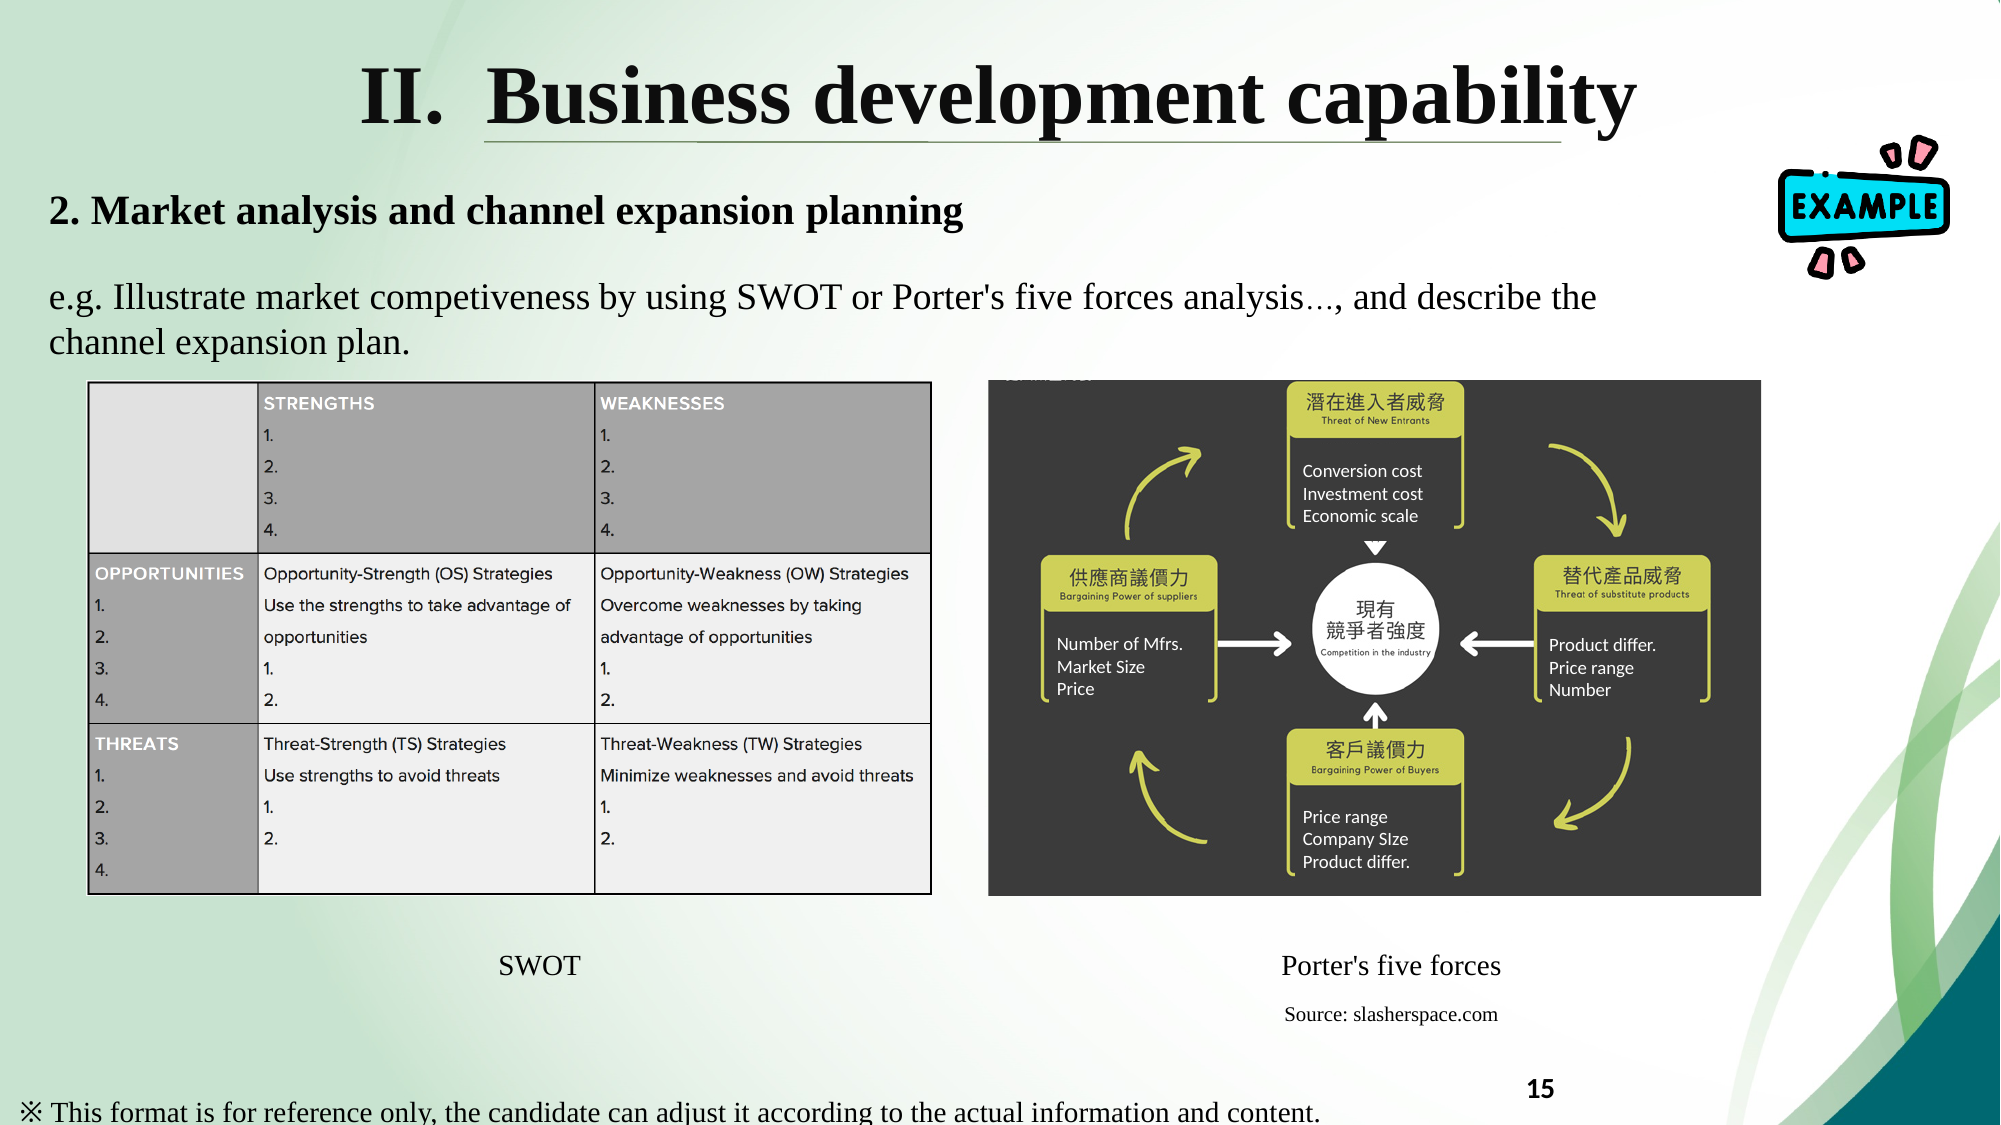

# II. Business development capability
2. Market analysis and channel expansion planning
e.g. Illustrate market competiveness by using SWOT or Porter's five forces analysis…, and describe the channel expansion plan.
Conversion cost
Investment cost
Economic scale
Number of Mfrs.
Market Size
Price
Product differ.
Price range
Number
Price range
Company SIze
Product differ.
SWOT
Porter's five forces
Source: slasherspace.com
15
※ This format is for reference only, the candidate can adjust it according to the actual information and content.